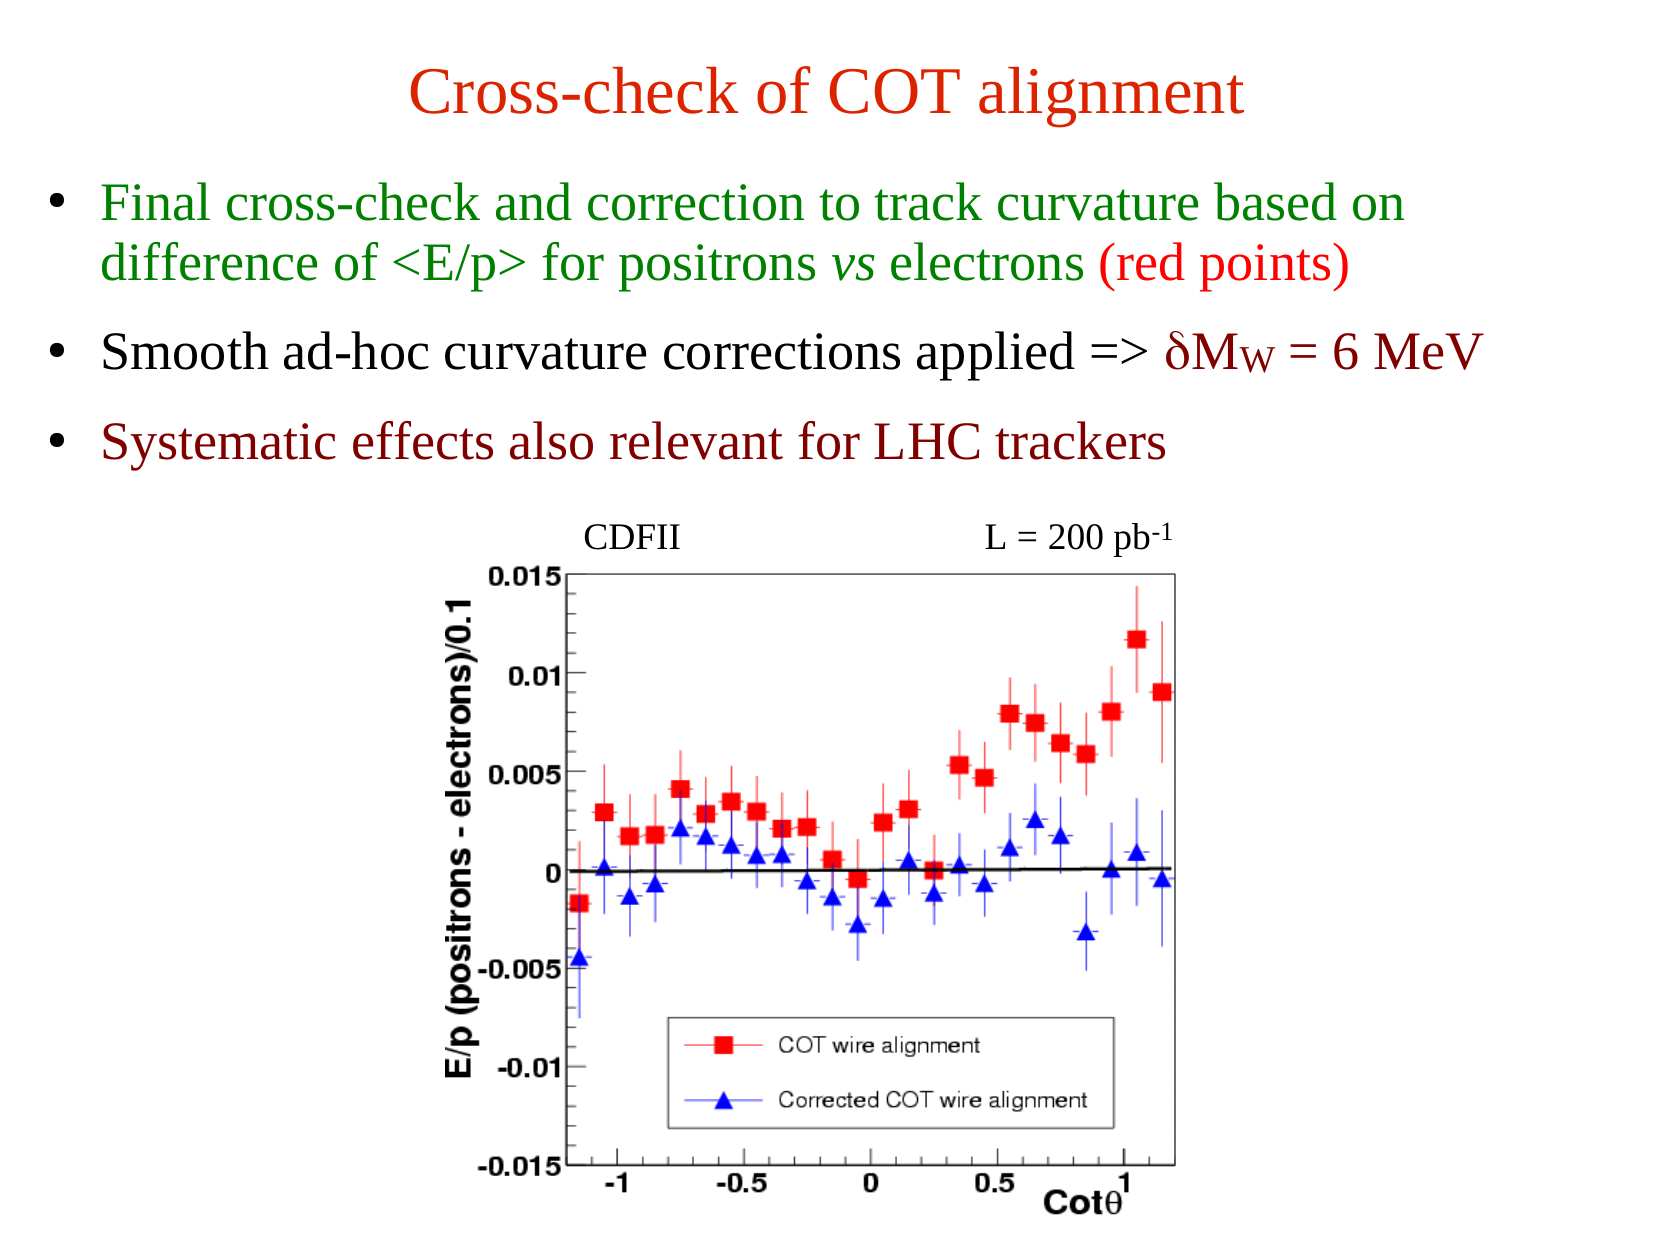

# Cross-check of COT alignment
Final cross-check and correction to track curvature based on difference of <E/p> for positrons vs electrons (red points)
Smooth ad-hoc curvature corrections applied => δMW = 6 MeV
Systematic effects also relevant for LHC trackers
CDFII L = 200 pb-1